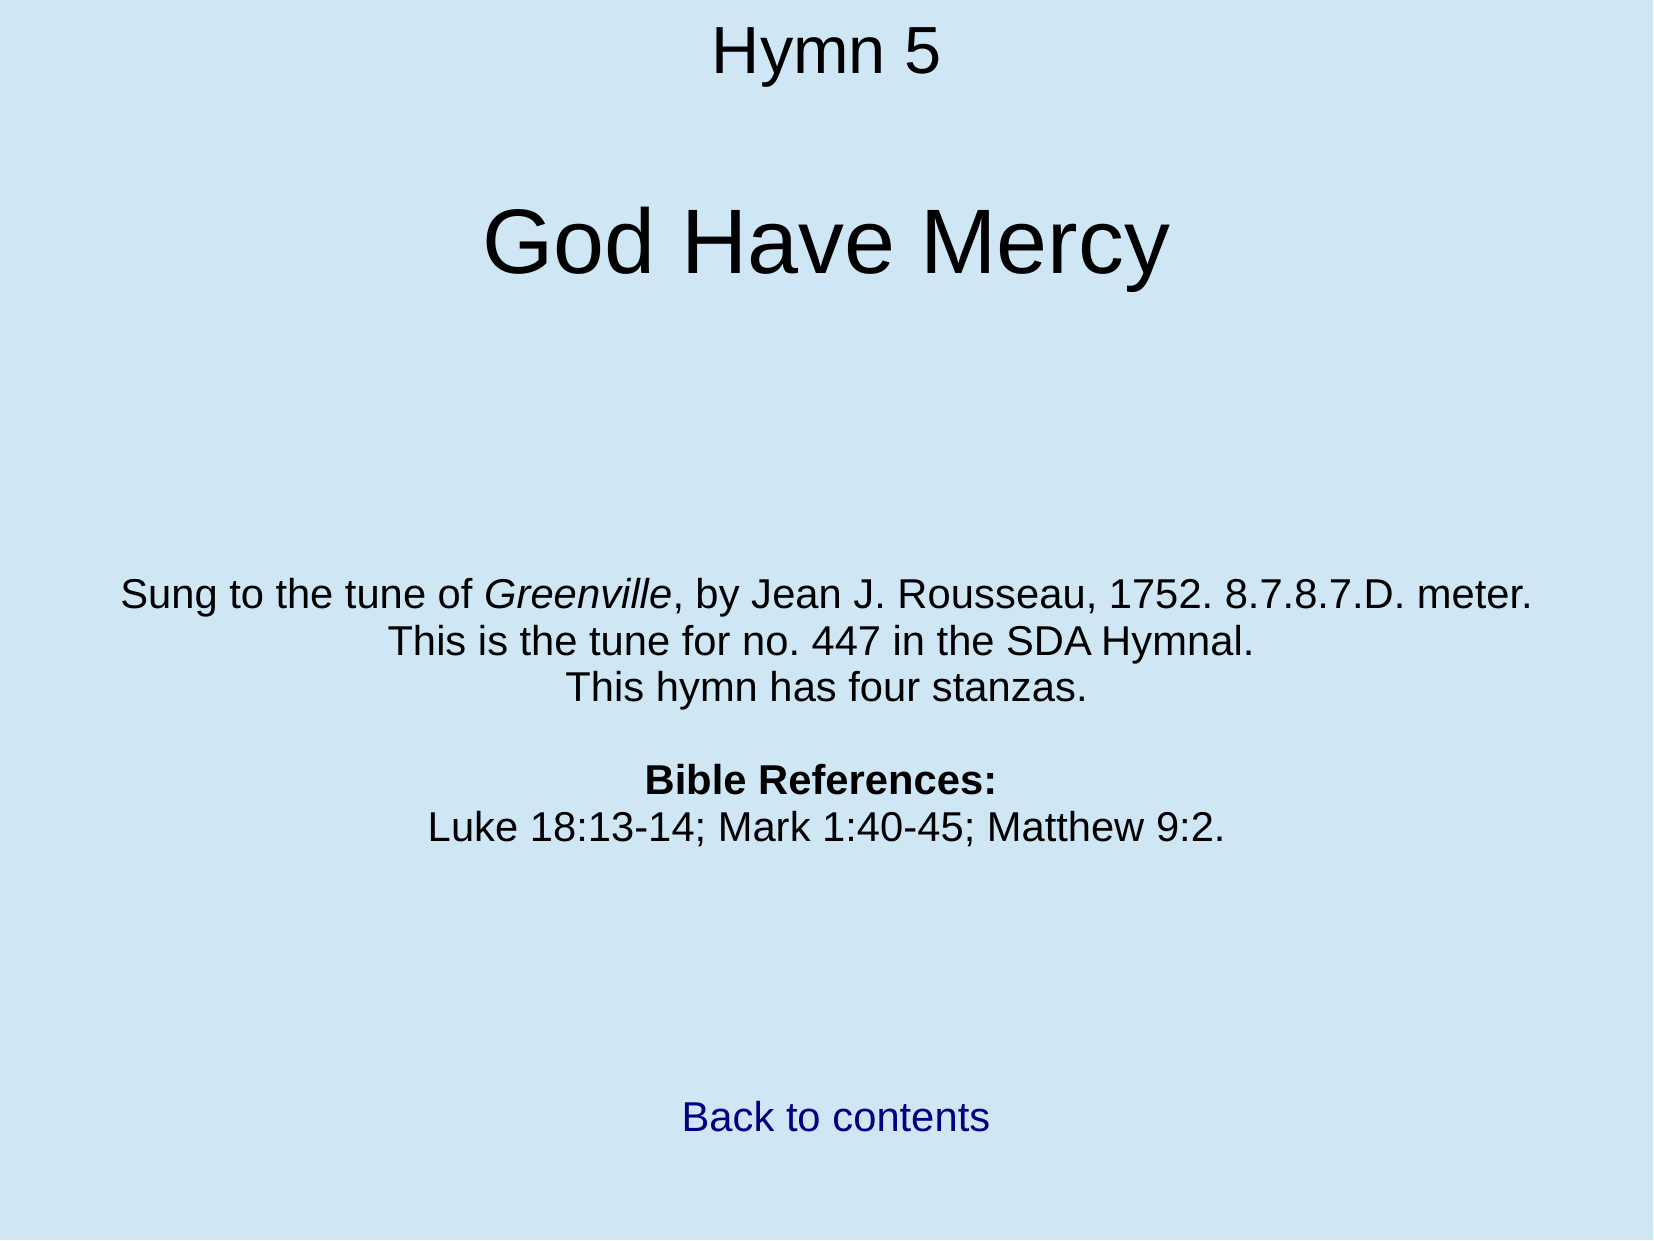

# Hymn 5 God Have Mercy
Sung to the tune of Greenville, by Jean J. Rousseau, 1752. 8.7.8.7.D. meter. This is the tune for no. 447 in the SDA Hymnal.
This hymn has four stanzas.
Bible References:
Luke 18:13-14; Mark 1:40-45; Matthew 9:2.
 Back to contents